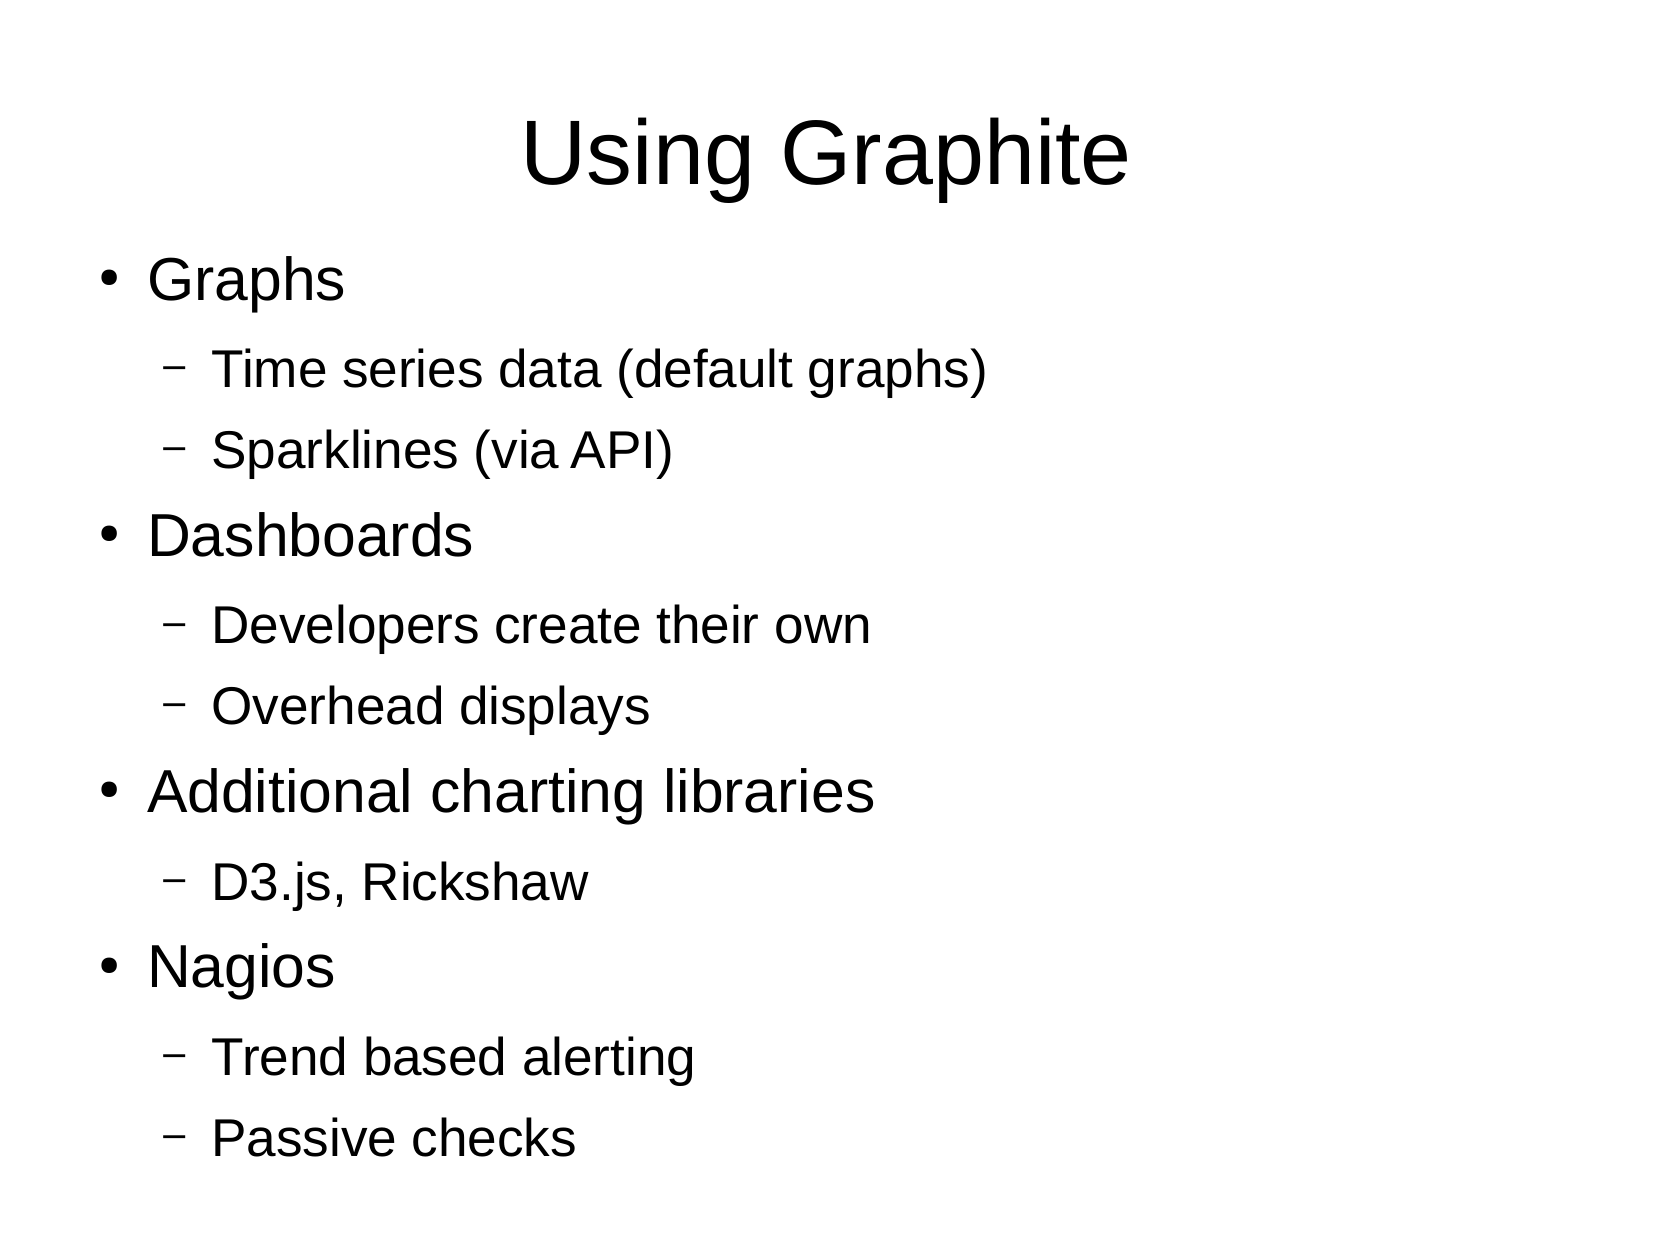

# Using Graphite
Graphs
Time series data (default graphs)
Sparklines (via API)
Dashboards
Developers create their own
Overhead displays
Additional charting libraries
D3.js, Rickshaw
Nagios
Trend based alerting
Passive checks